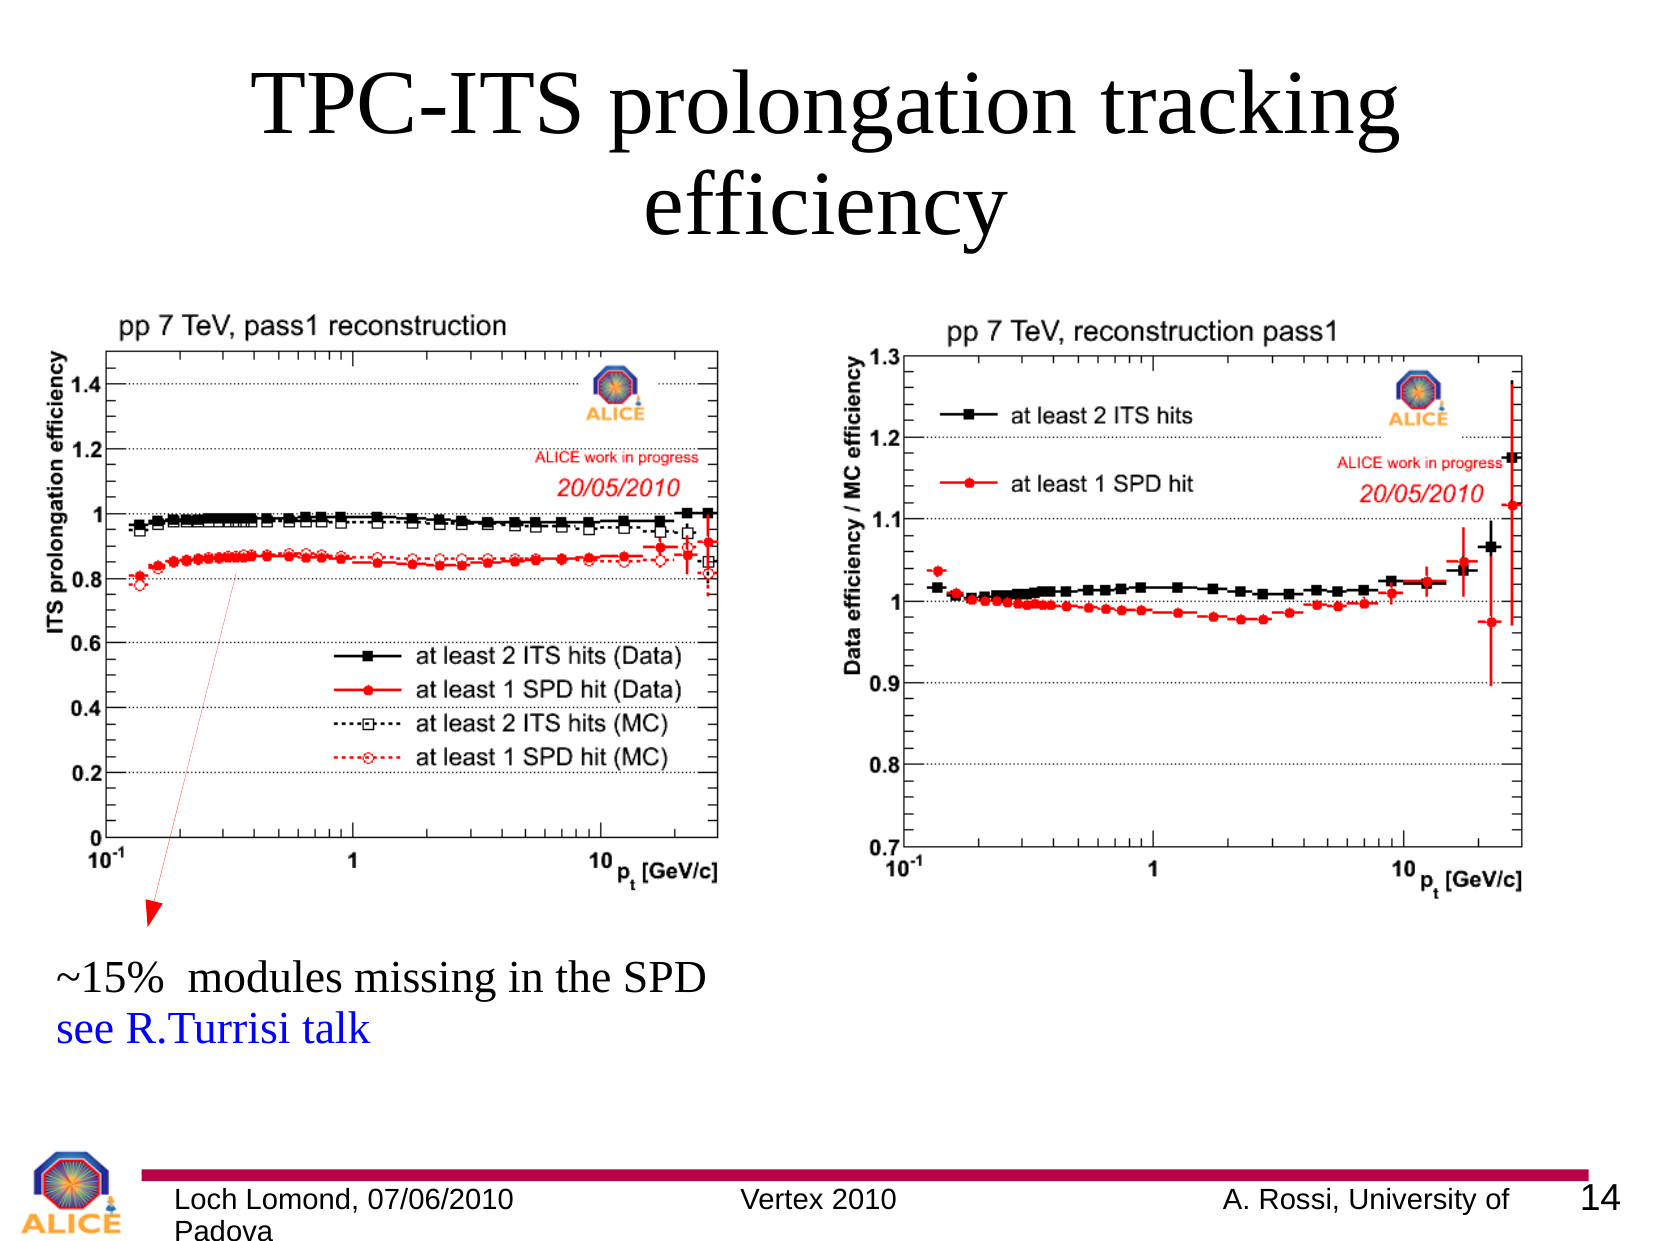

# TPC-ITS prolongation tracking efficiency
~15% modules missing in the SPD
see R.Turrisi talk
Loch Lomond, 07/06/2010 		 Vertex 2010 		 A. Rossi, University of Padova
14